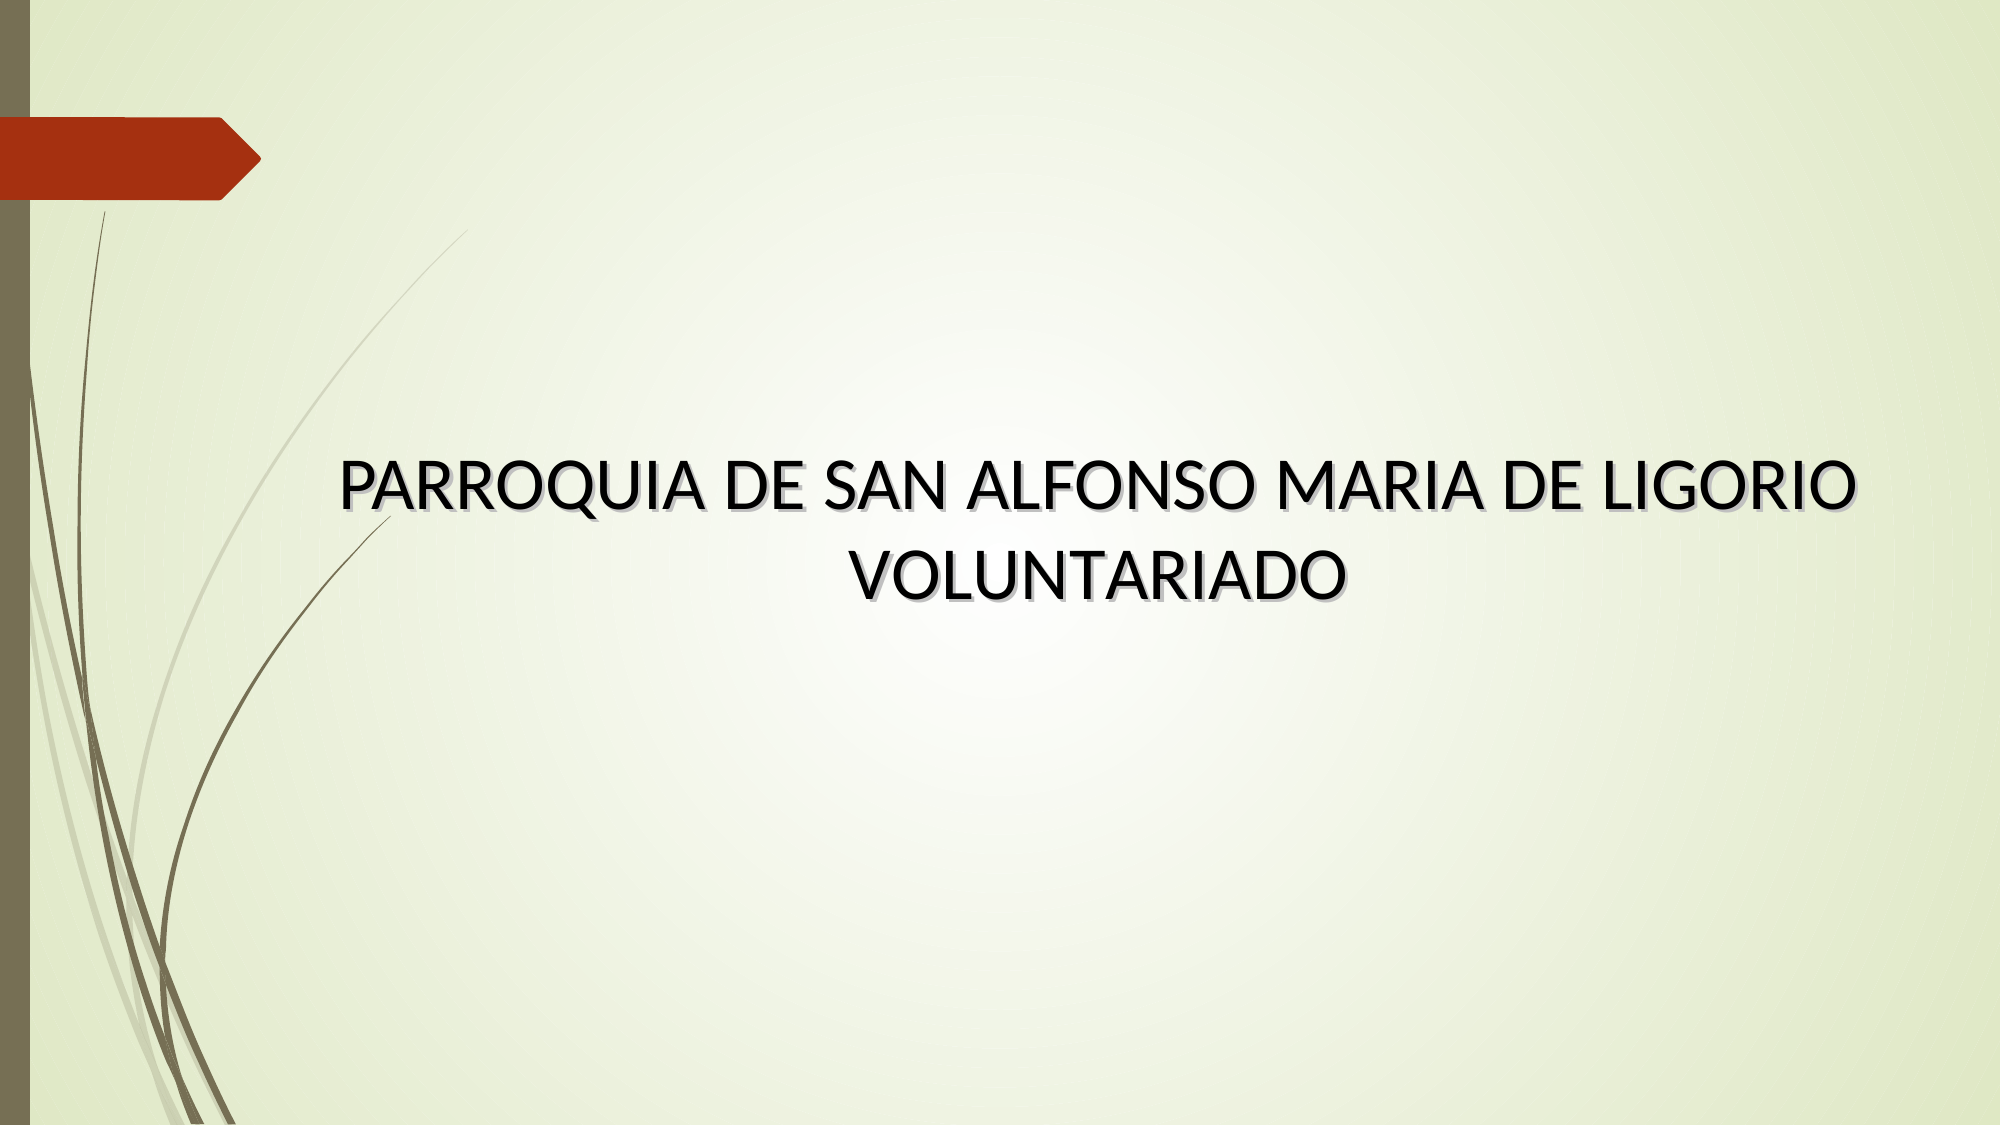

PARROQUIA DE SAN ALFONSO MARIA DE LIGORIO
VOLUNTARIADO